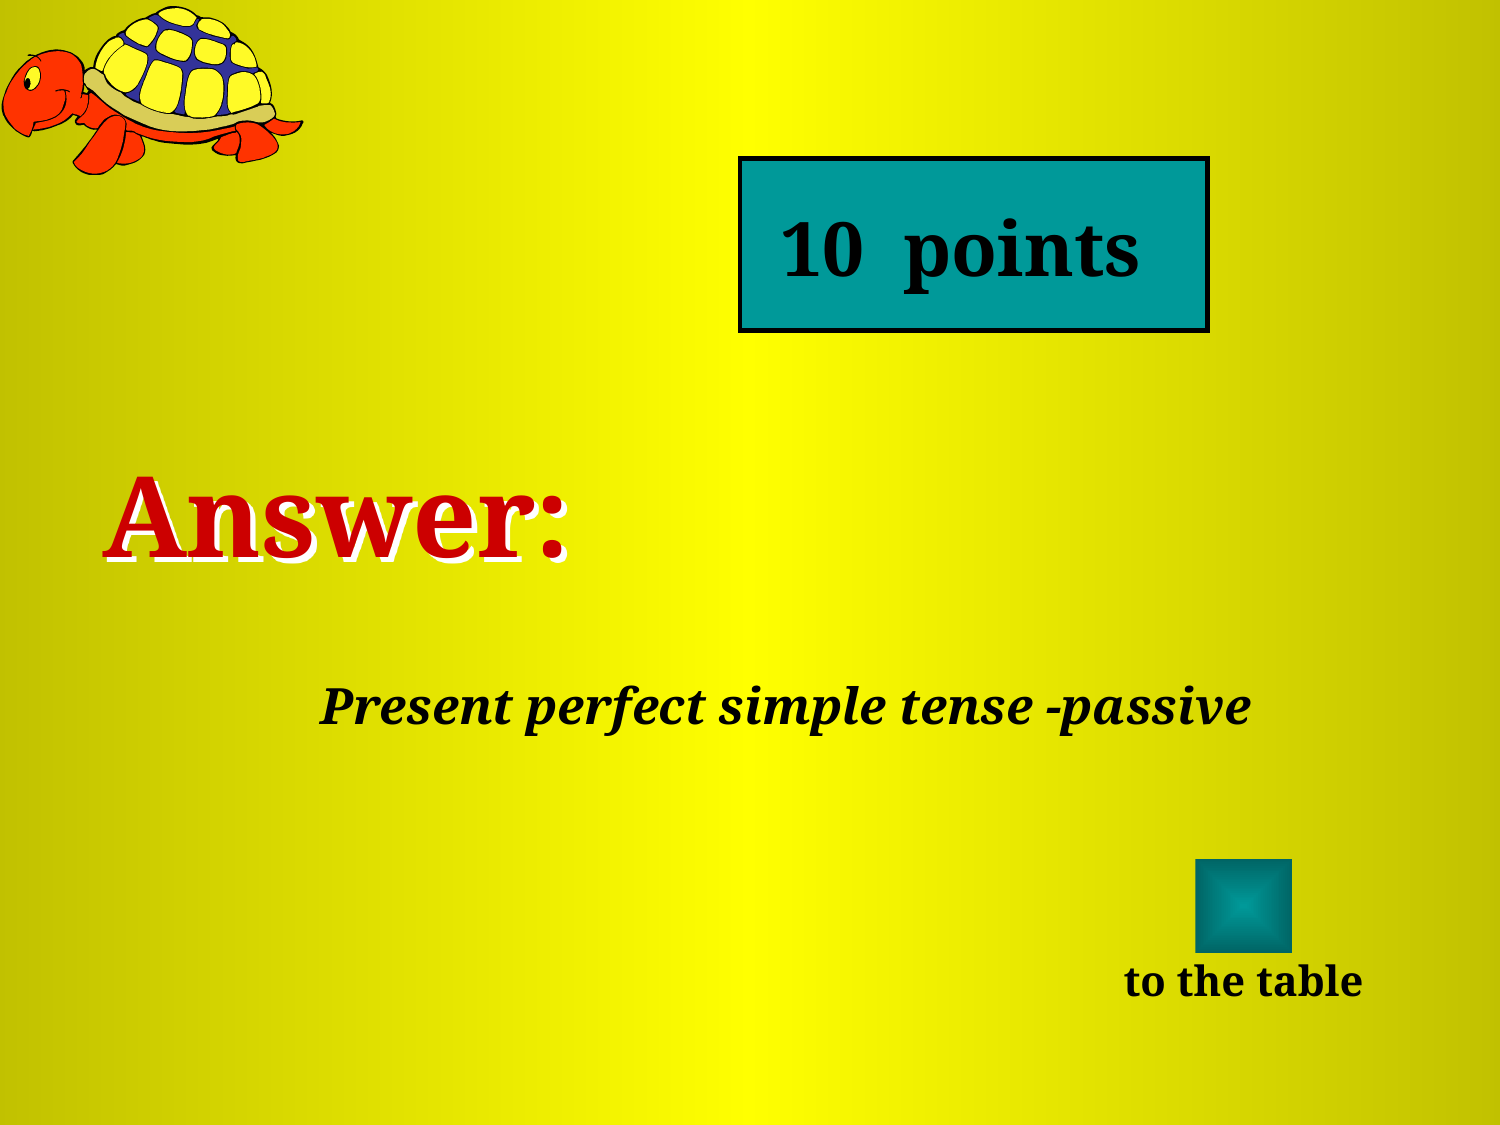

10 points
# Answer:
Present perfect simple tense -passive
to the table